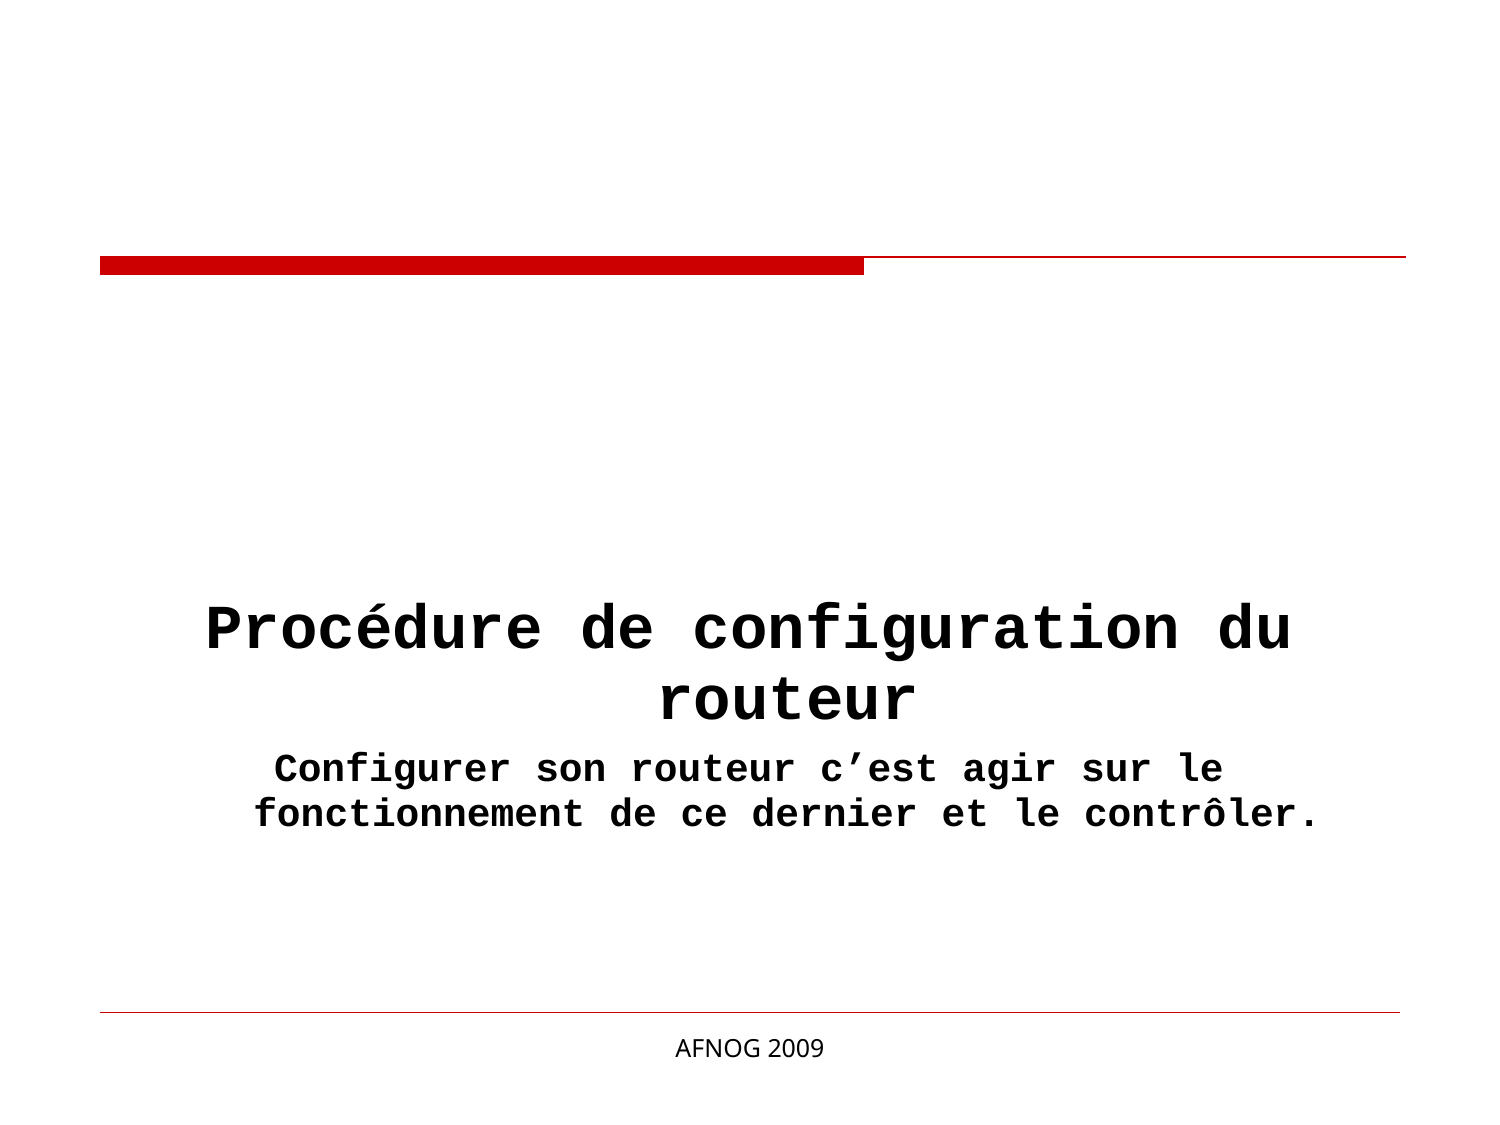

# Procédure de configuration du routeur
Configurer son routeur c’est agir sur le fonctionnement de ce dernier et le contrôler.
AFNOG 2009